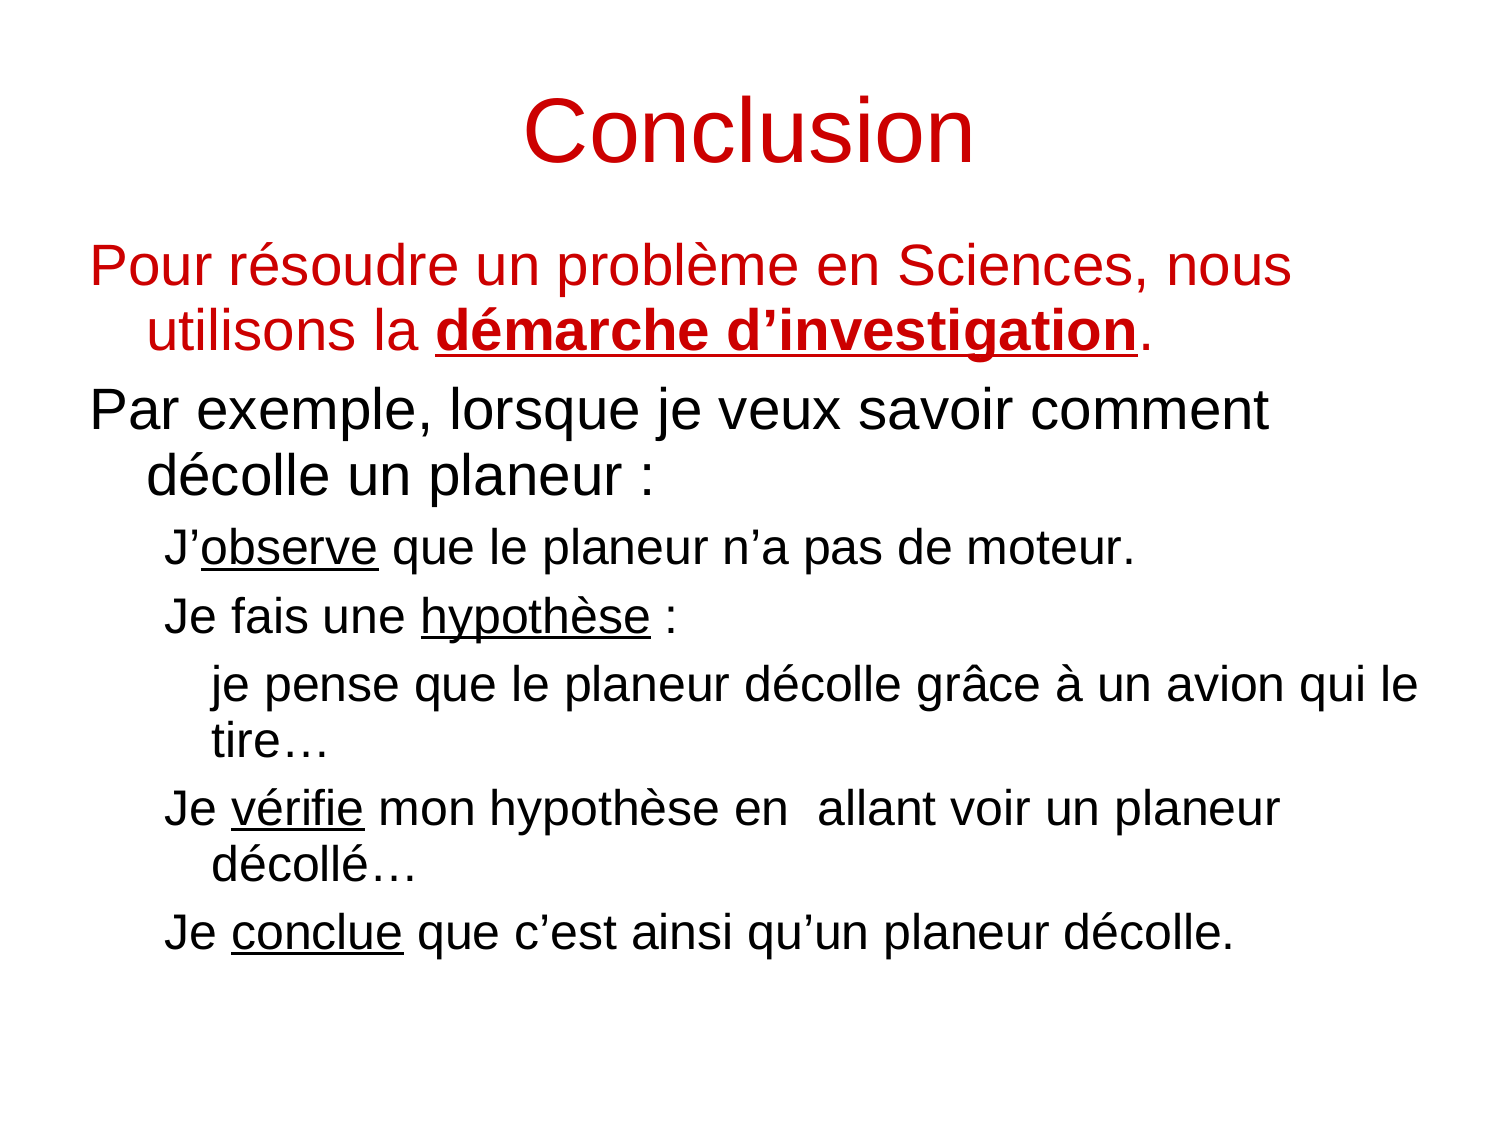

# Conclusion
Pour résoudre un problème en Sciences, nous utilisons la démarche d’investigation.
Par exemple, lorsque je veux savoir comment décolle un planeur :
J’observe que le planeur n’a pas de moteur.
Je fais une hypothèse :
	je pense que le planeur décolle grâce à un avion qui le tire…
Je vérifie mon hypothèse en allant voir un planeur décollé…
Je conclue que c’est ainsi qu’un planeur décolle.